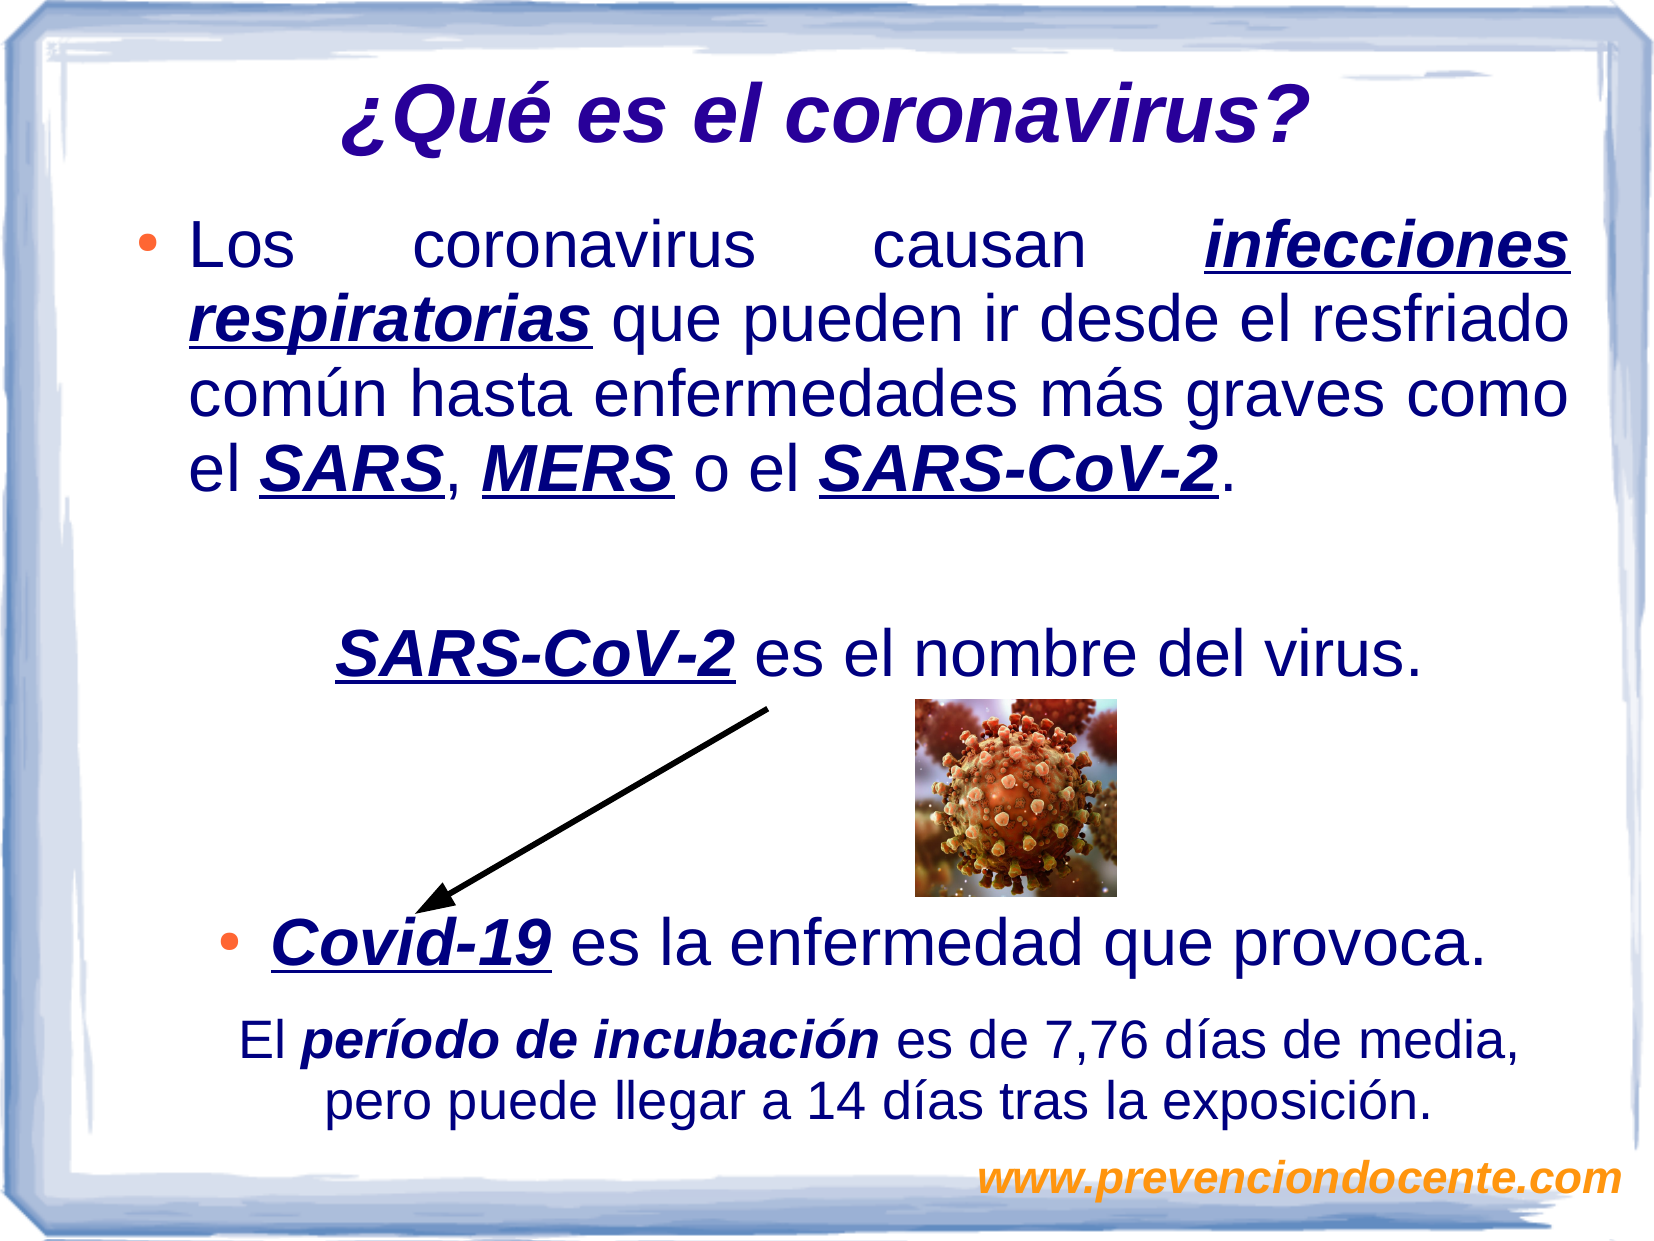

# ¿Qué es el coronavirus?
Los coronavirus causan infecciones respiratorias que pueden ir desde el resfriado común hasta enfermedades más graves como el SARS, MERS o el SARS-CoV-2.
SARS-CoV-2 es el nombre del virus.
Covid-19 es la enfermedad que provoca.
El período de incubación es de 7,76 días de media, pero puede llegar a 14 días tras la exposición.
www.prevenciondocente.com